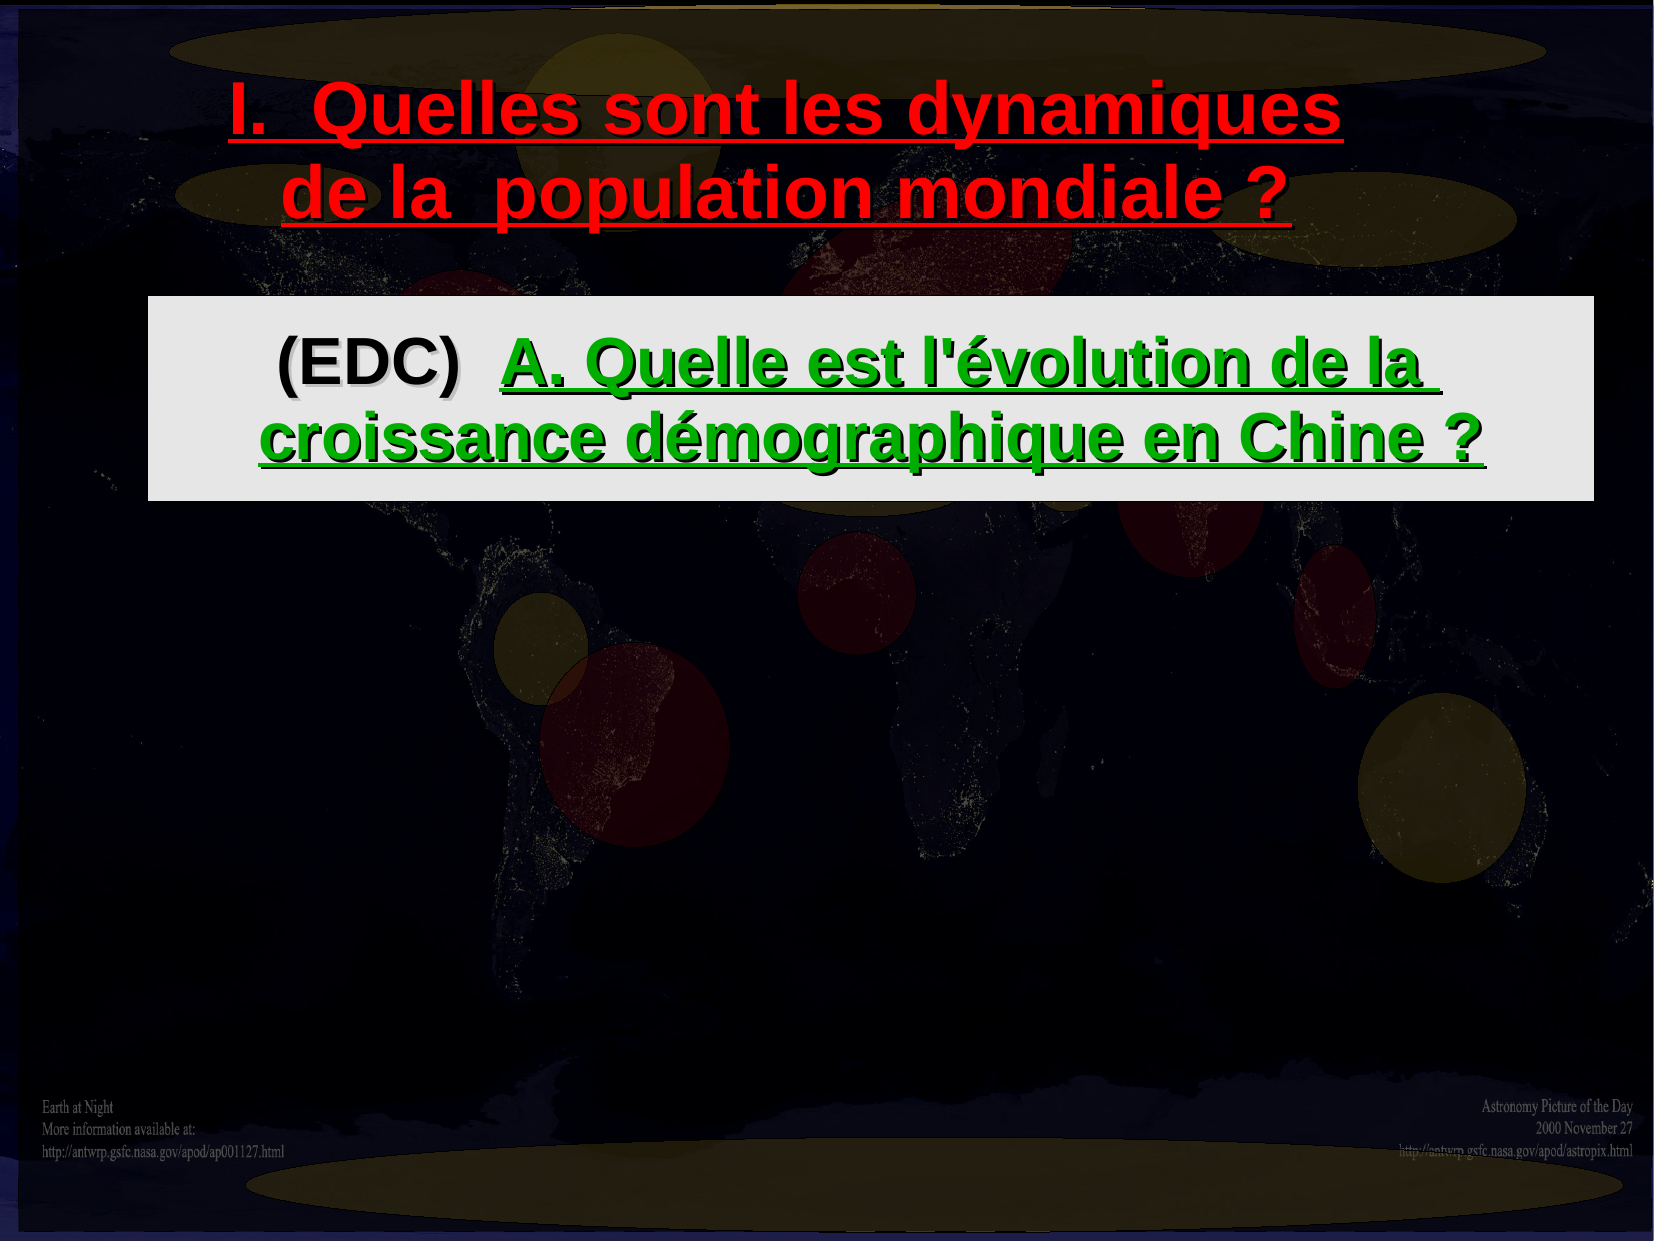

I. Quelles sont les dynamiques de la population mondiale ?
 (EDC) A. Quelle est l'évolution de la
croissance démographique en Chine ?